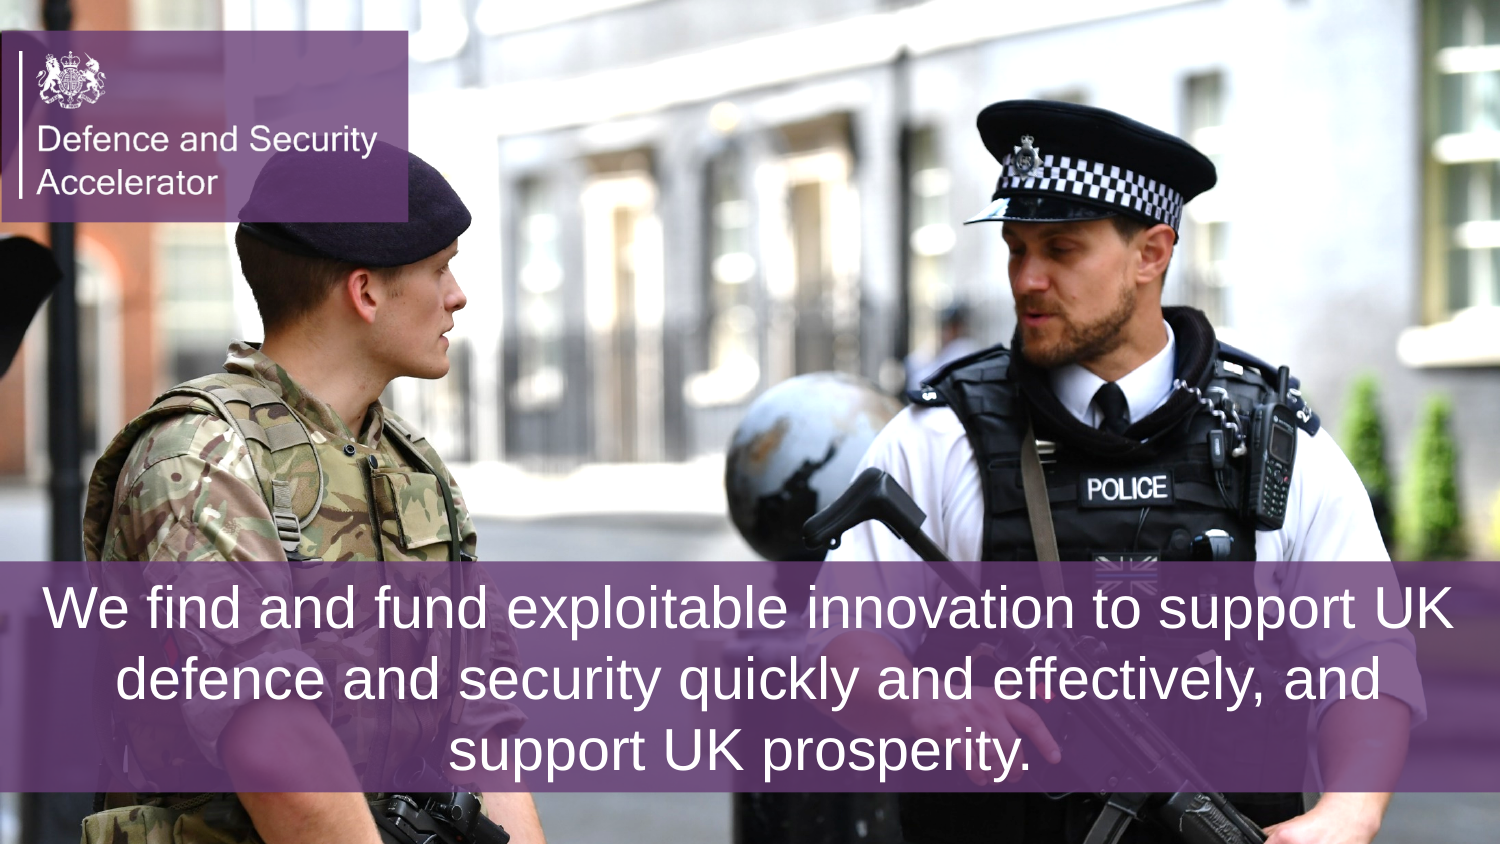

We find and fund exploitable innovation to support UK defence and security quickly and effectively, and support UK prosperity.